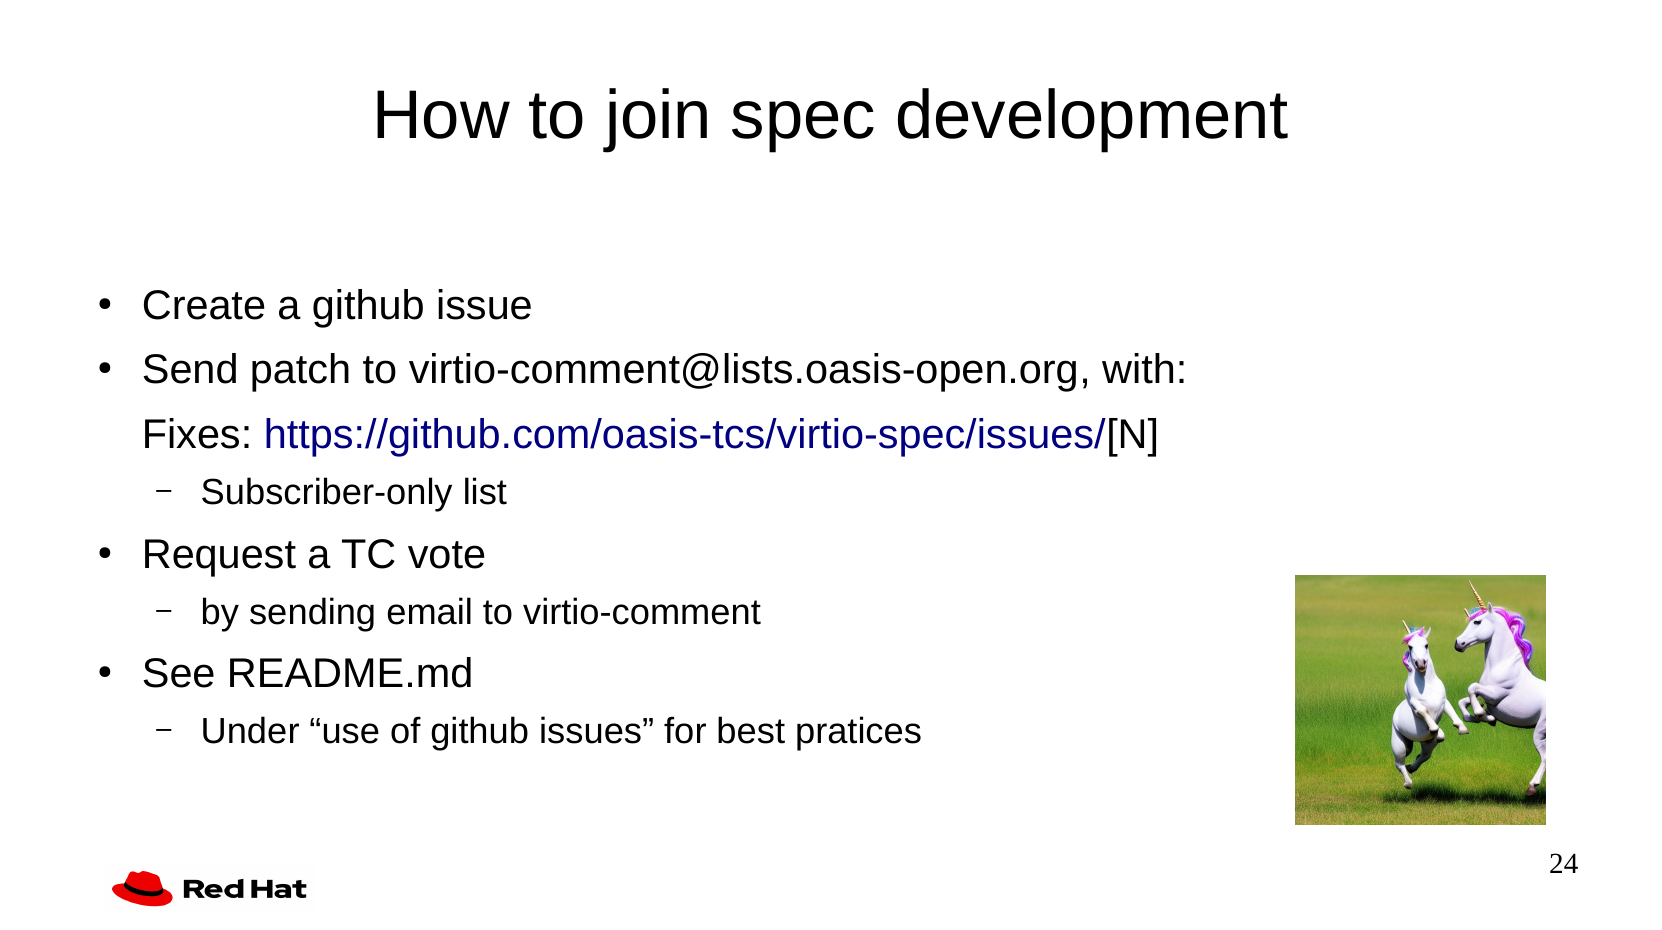

# How to join spec development
Create a github issue
Send patch to virtio-comment@lists.oasis-open.org, with:
Fixes: https://github.com/oasis-tcs/virtio-spec/issues/[N]
Subscriber-only list
Request a TC vote
by sending email to virtio-comment
See README.md
Under “use of github issues” for best pratices
24